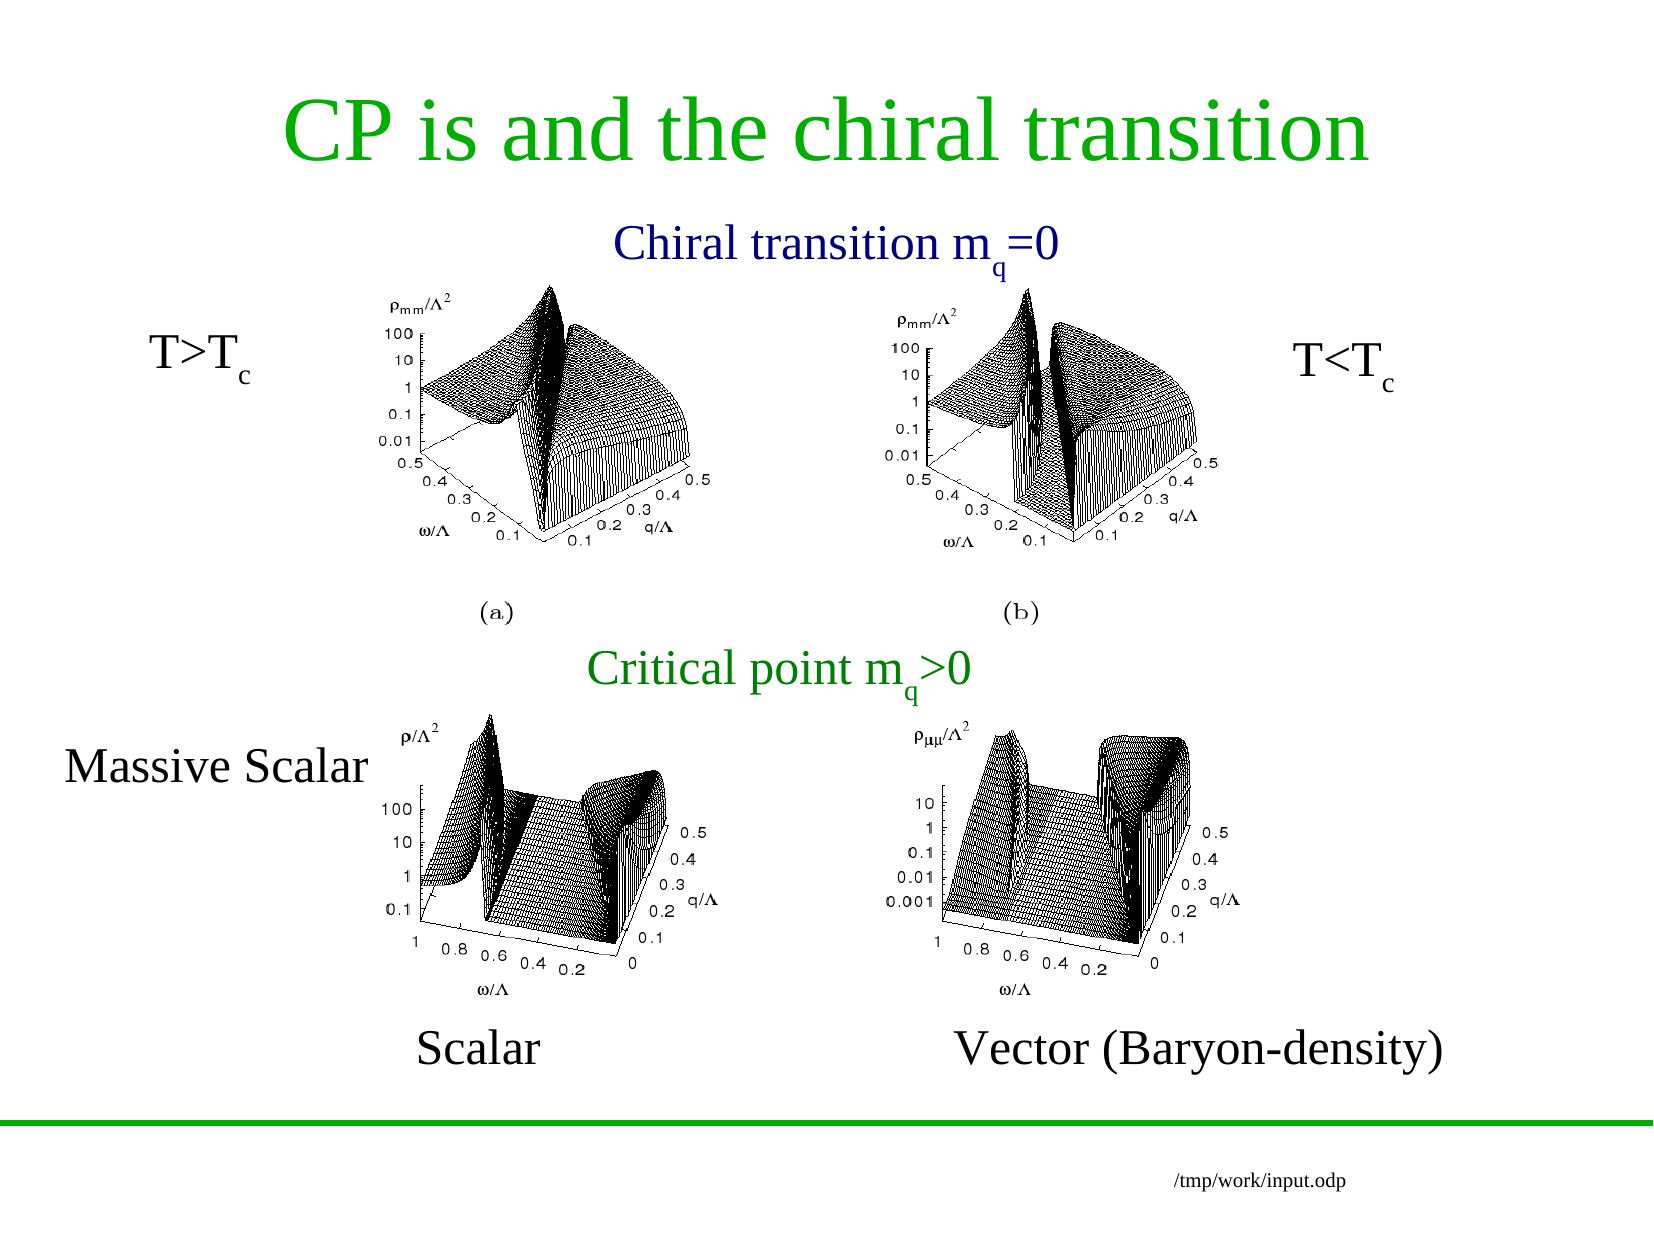

# CP is and the chiral transition
Chiral transition mq=0
T>Tc
T<Tc
Critical point mq>0
Massive Scalar
Scalar
Vector (Baryon-density)